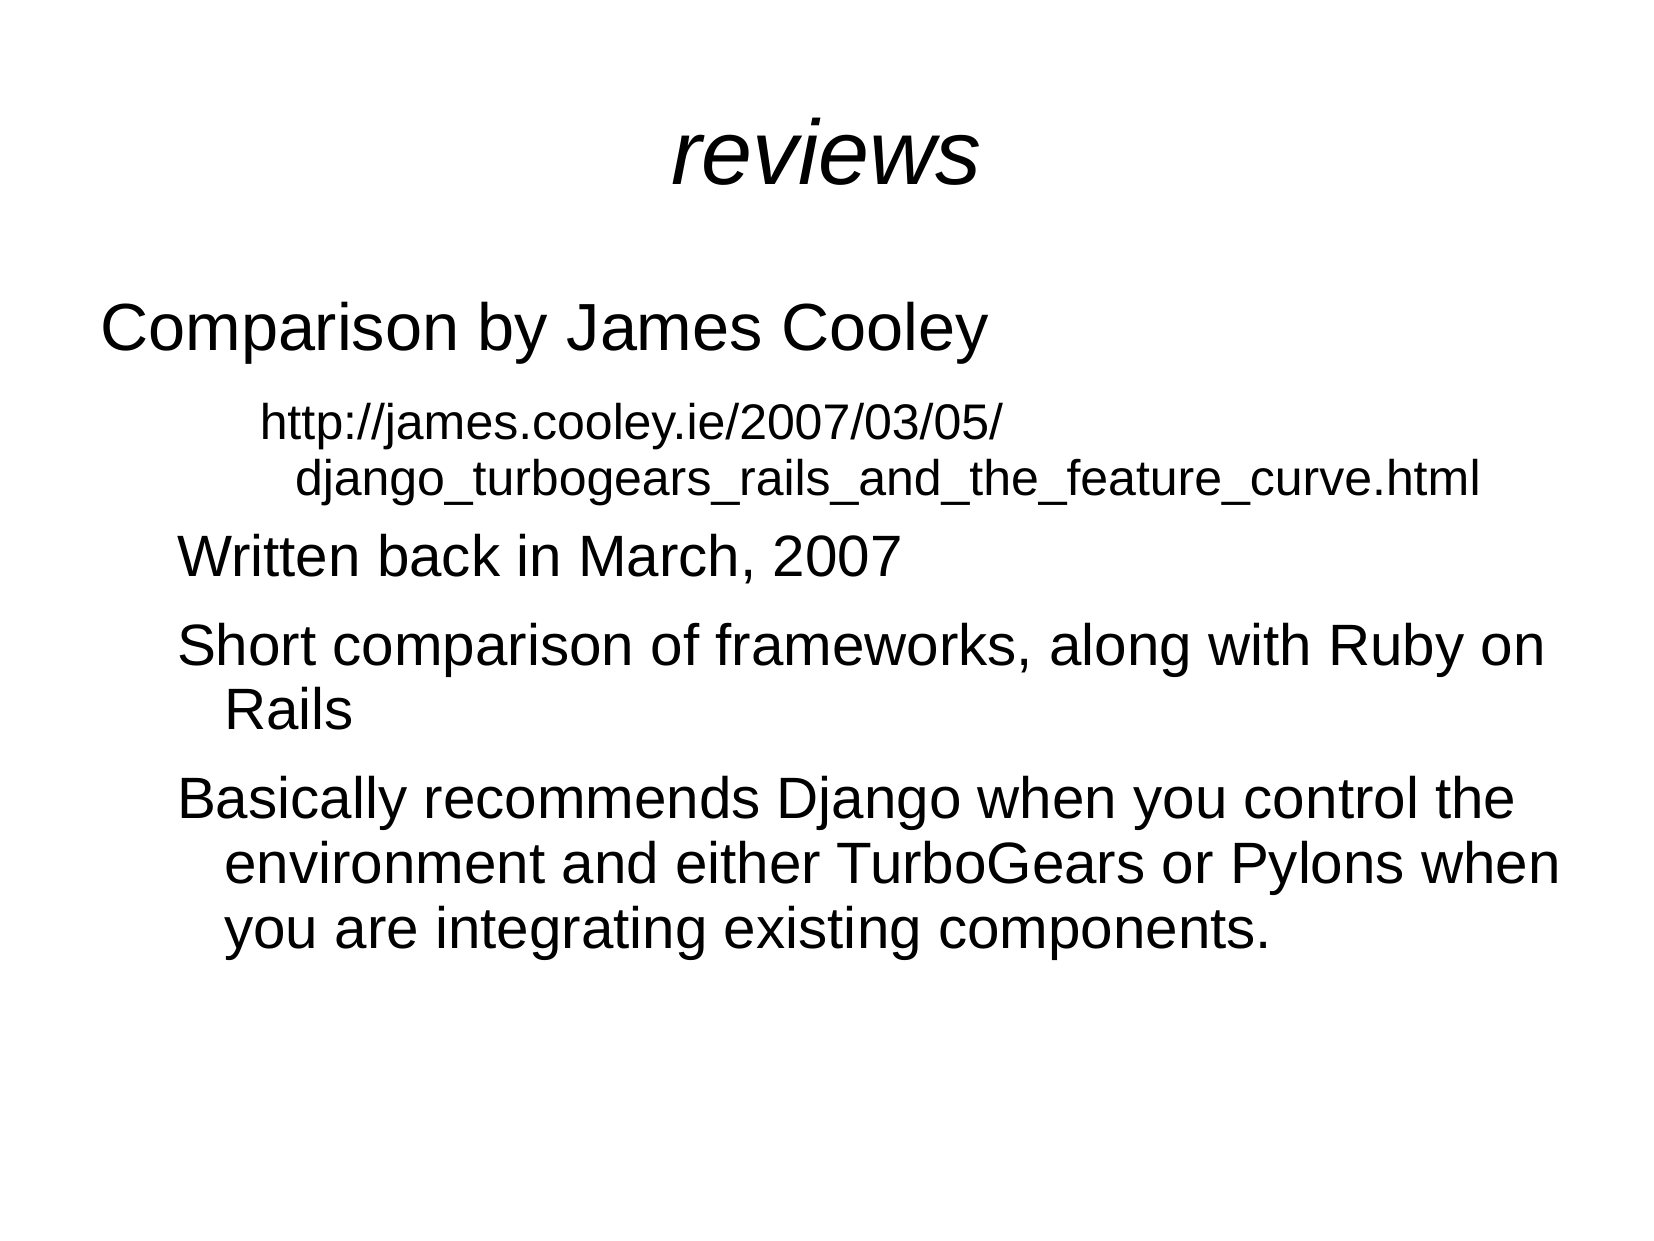

# reviews
Comparison by James Cooley
http://james.cooley.ie/2007/03/05/django_turbogears_rails_and_the_feature_curve.html
Written back in March, 2007
Short comparison of frameworks, along with Ruby on Rails
Basically recommends Django when you control the environment and either TurboGears or Pylons when you are integrating existing components.